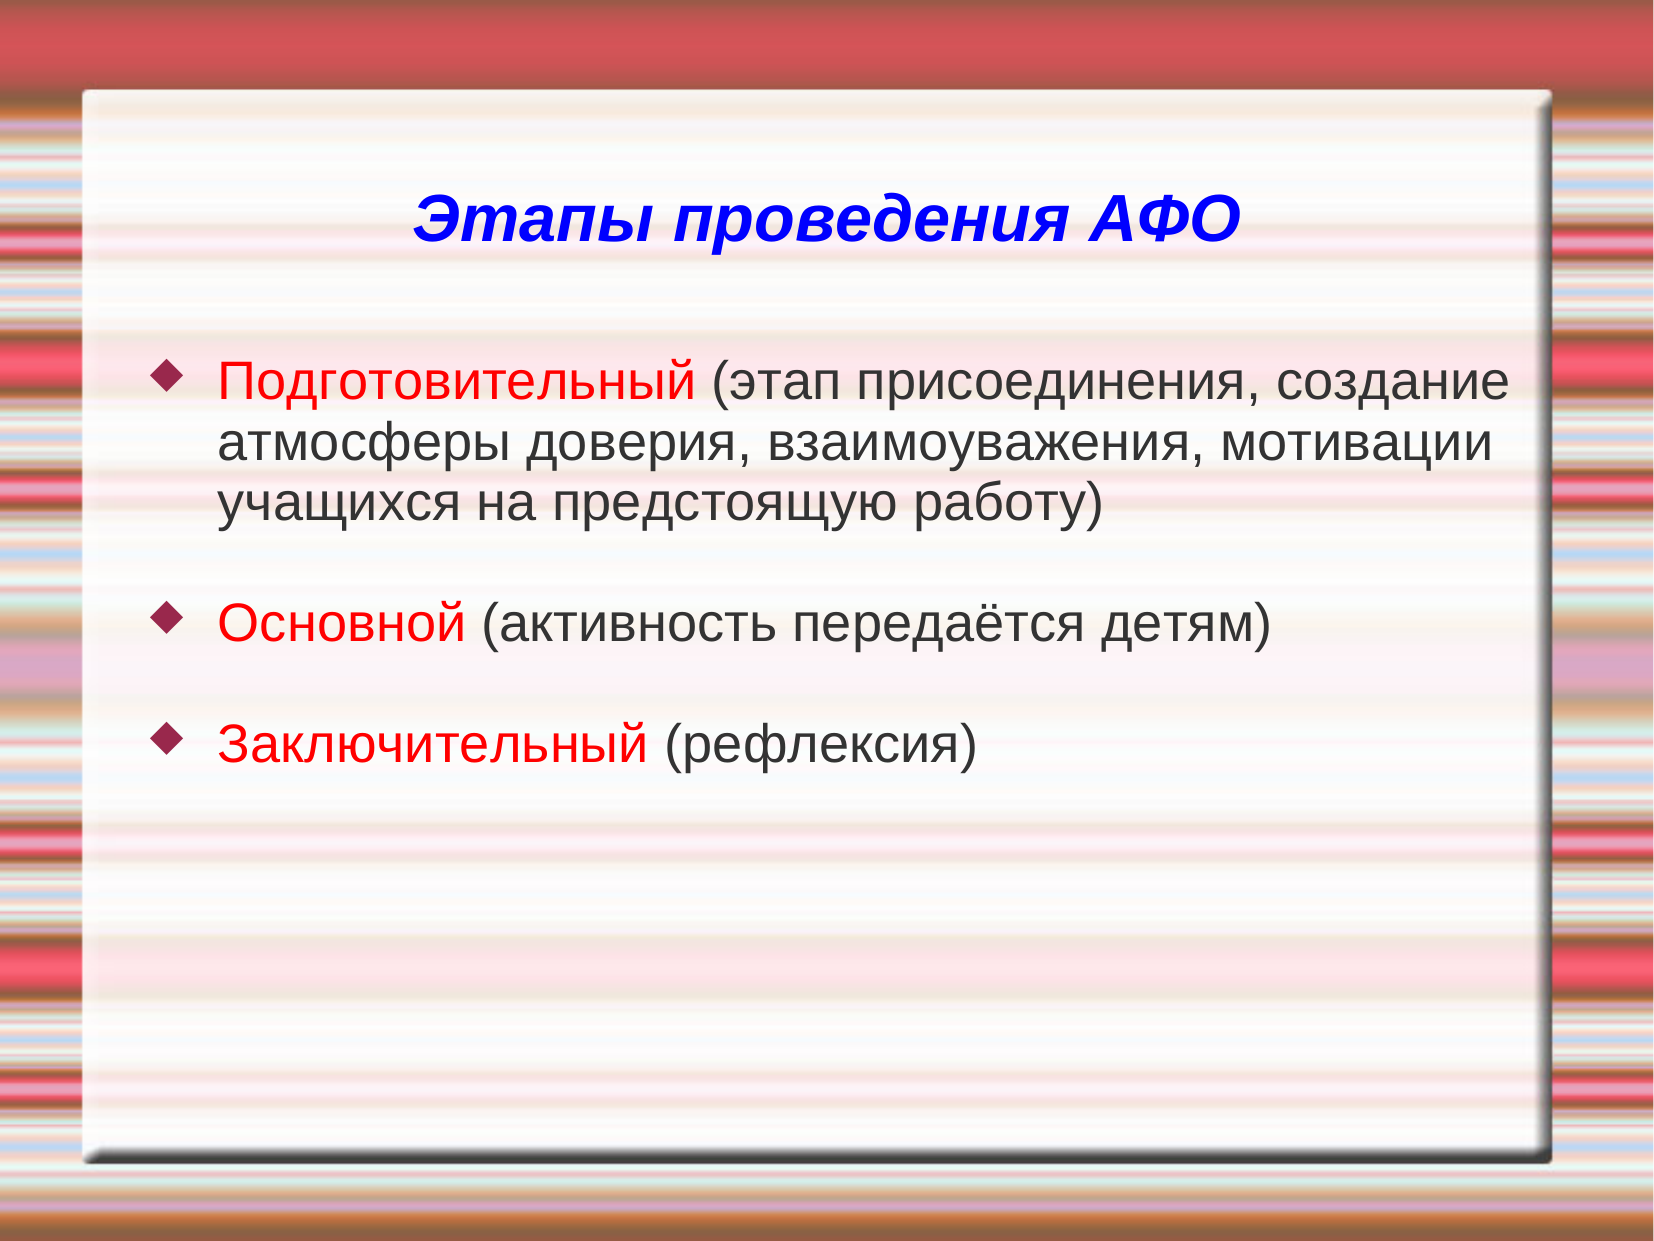

# Этапы проведения АФО
Подготовительный (этап присоединения, создание атмосферы доверия, взаимоуважения, мотивации учащихся на предстоящую работу)
Основной (активность передаётся детям)
Заключительный (рефлексия)